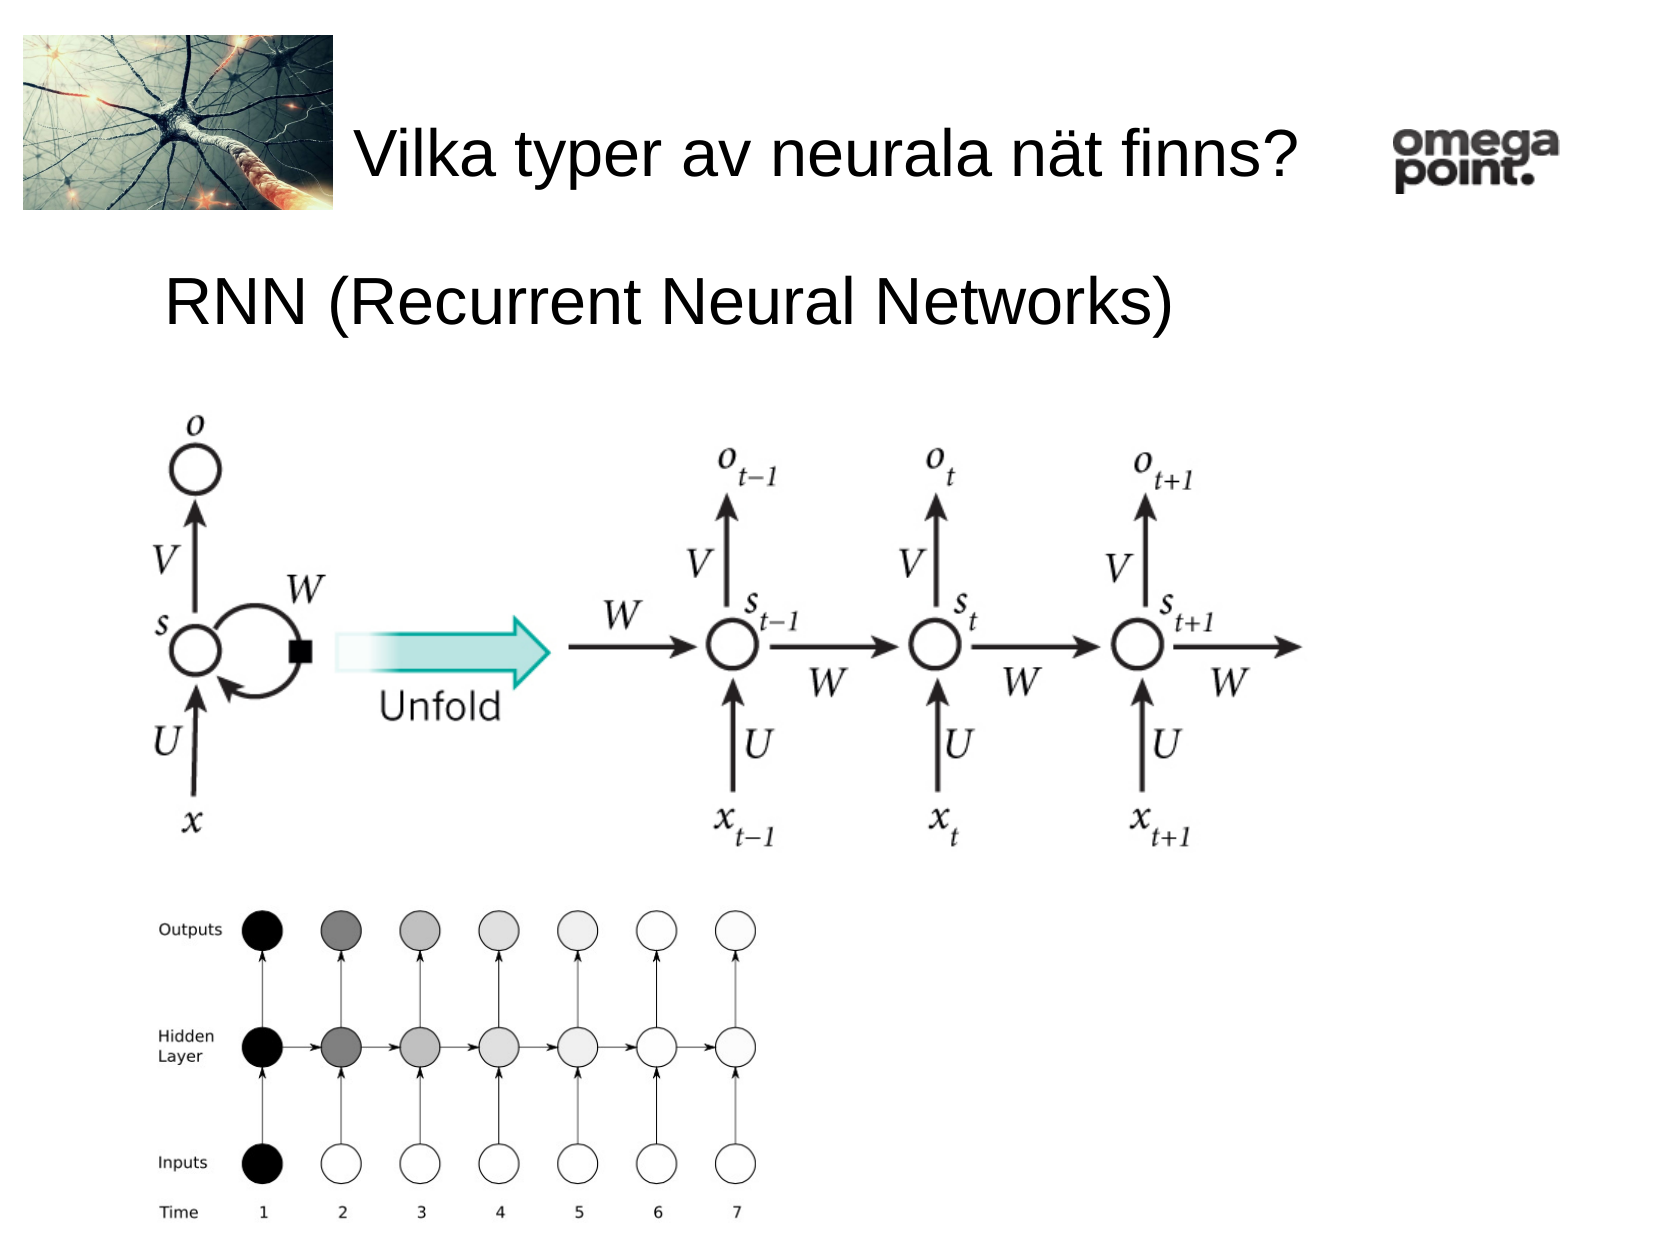

# Vilka typer av neurala nät finns?
RNN (Recurrent Neural Networks)